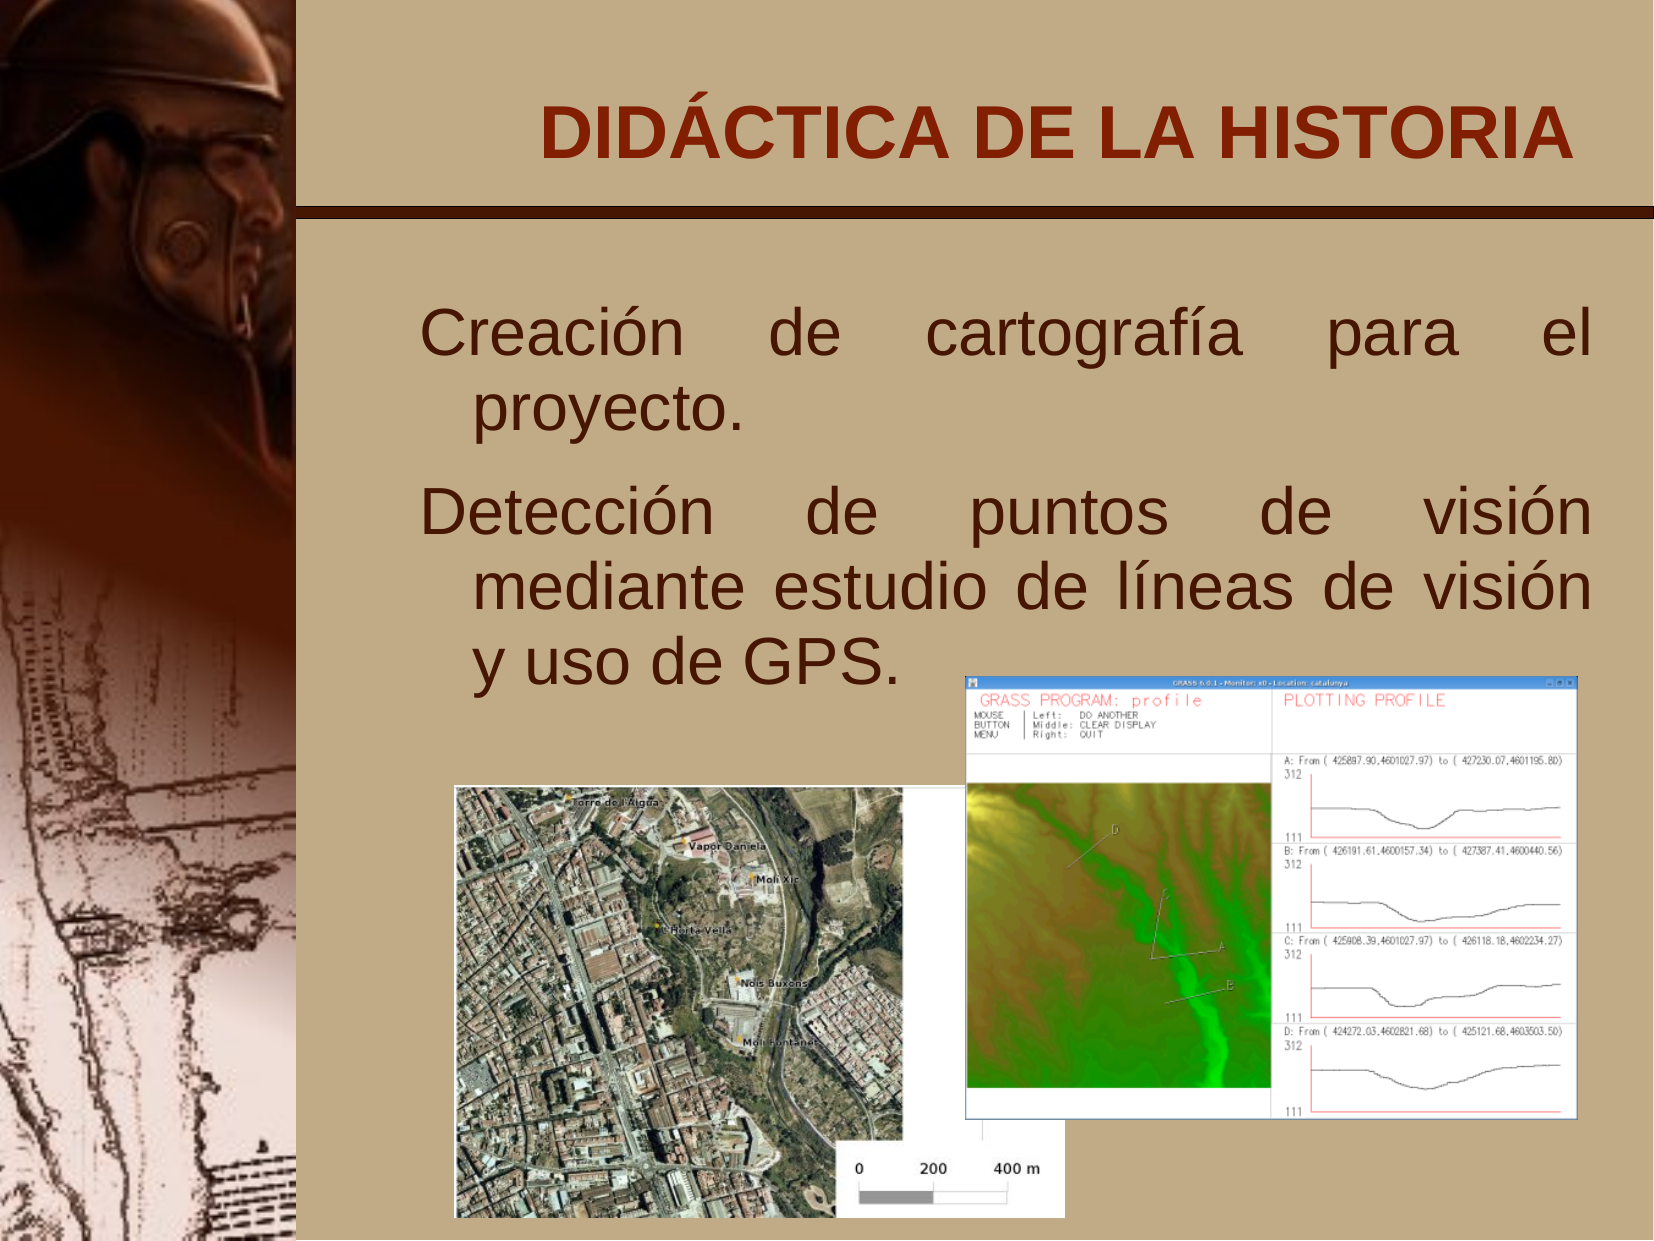

# DIDÁCTICA DE LA HISTORIA
Creación de cartografía para el proyecto.
Detección de puntos de visión mediante estudio de líneas de visión y uso de GPS.